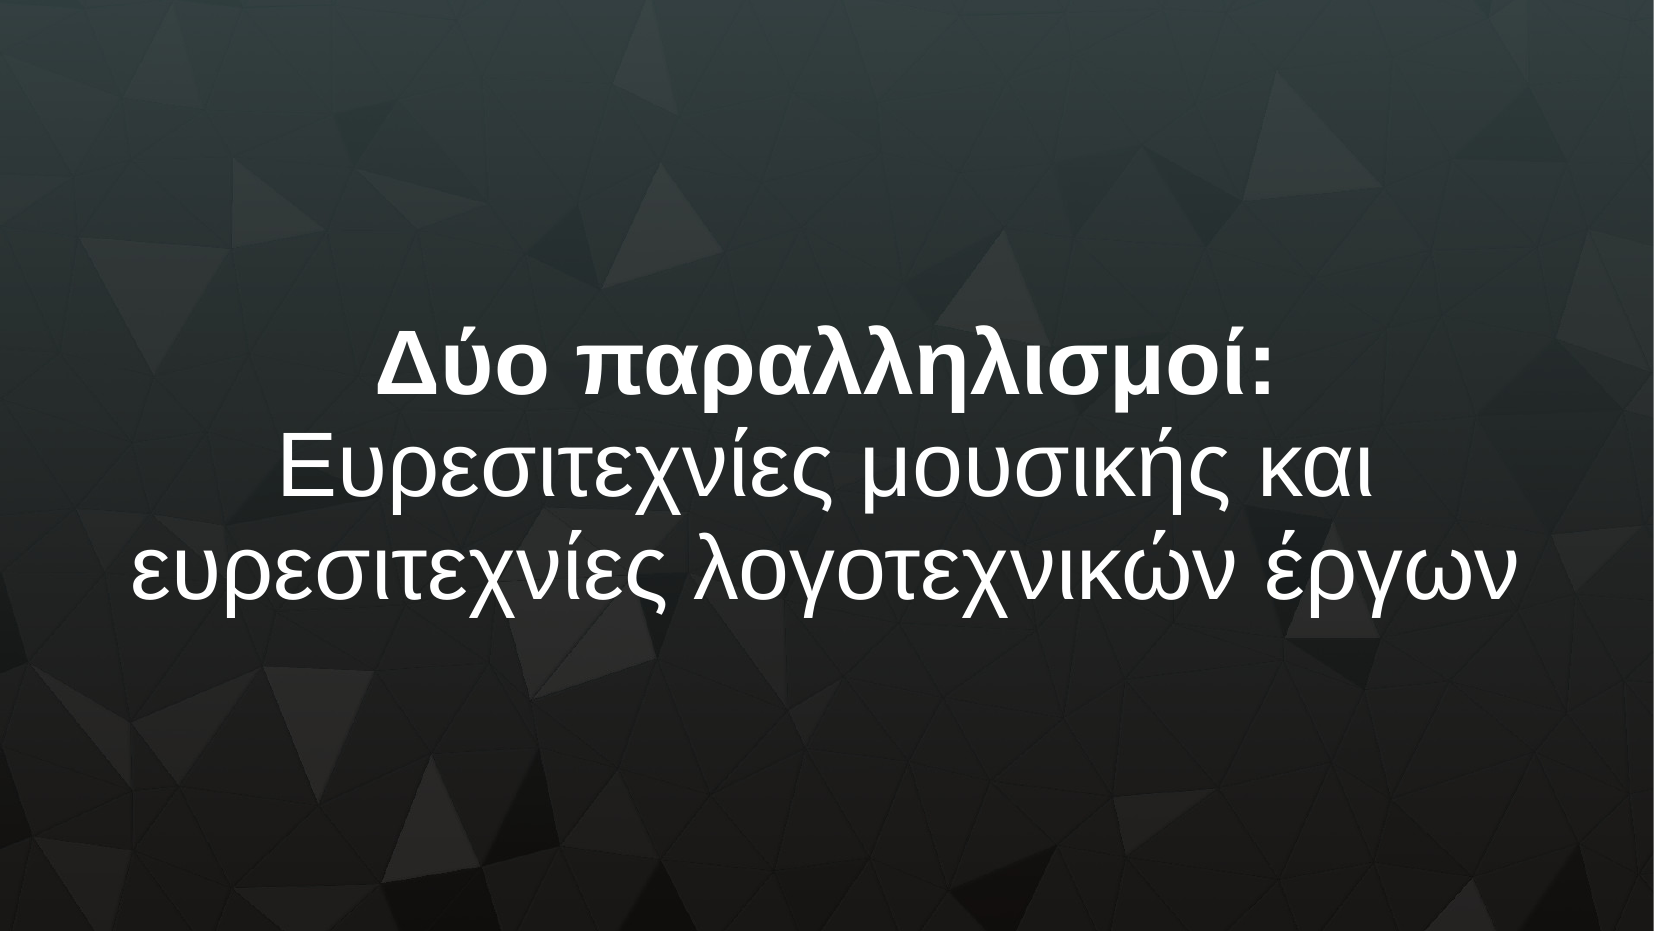

# Δύο παραλληλισμοί: Ευρεσιτεχνίες μουσικής και ευρεσιτεχνίες λογοτεχνικών έργων